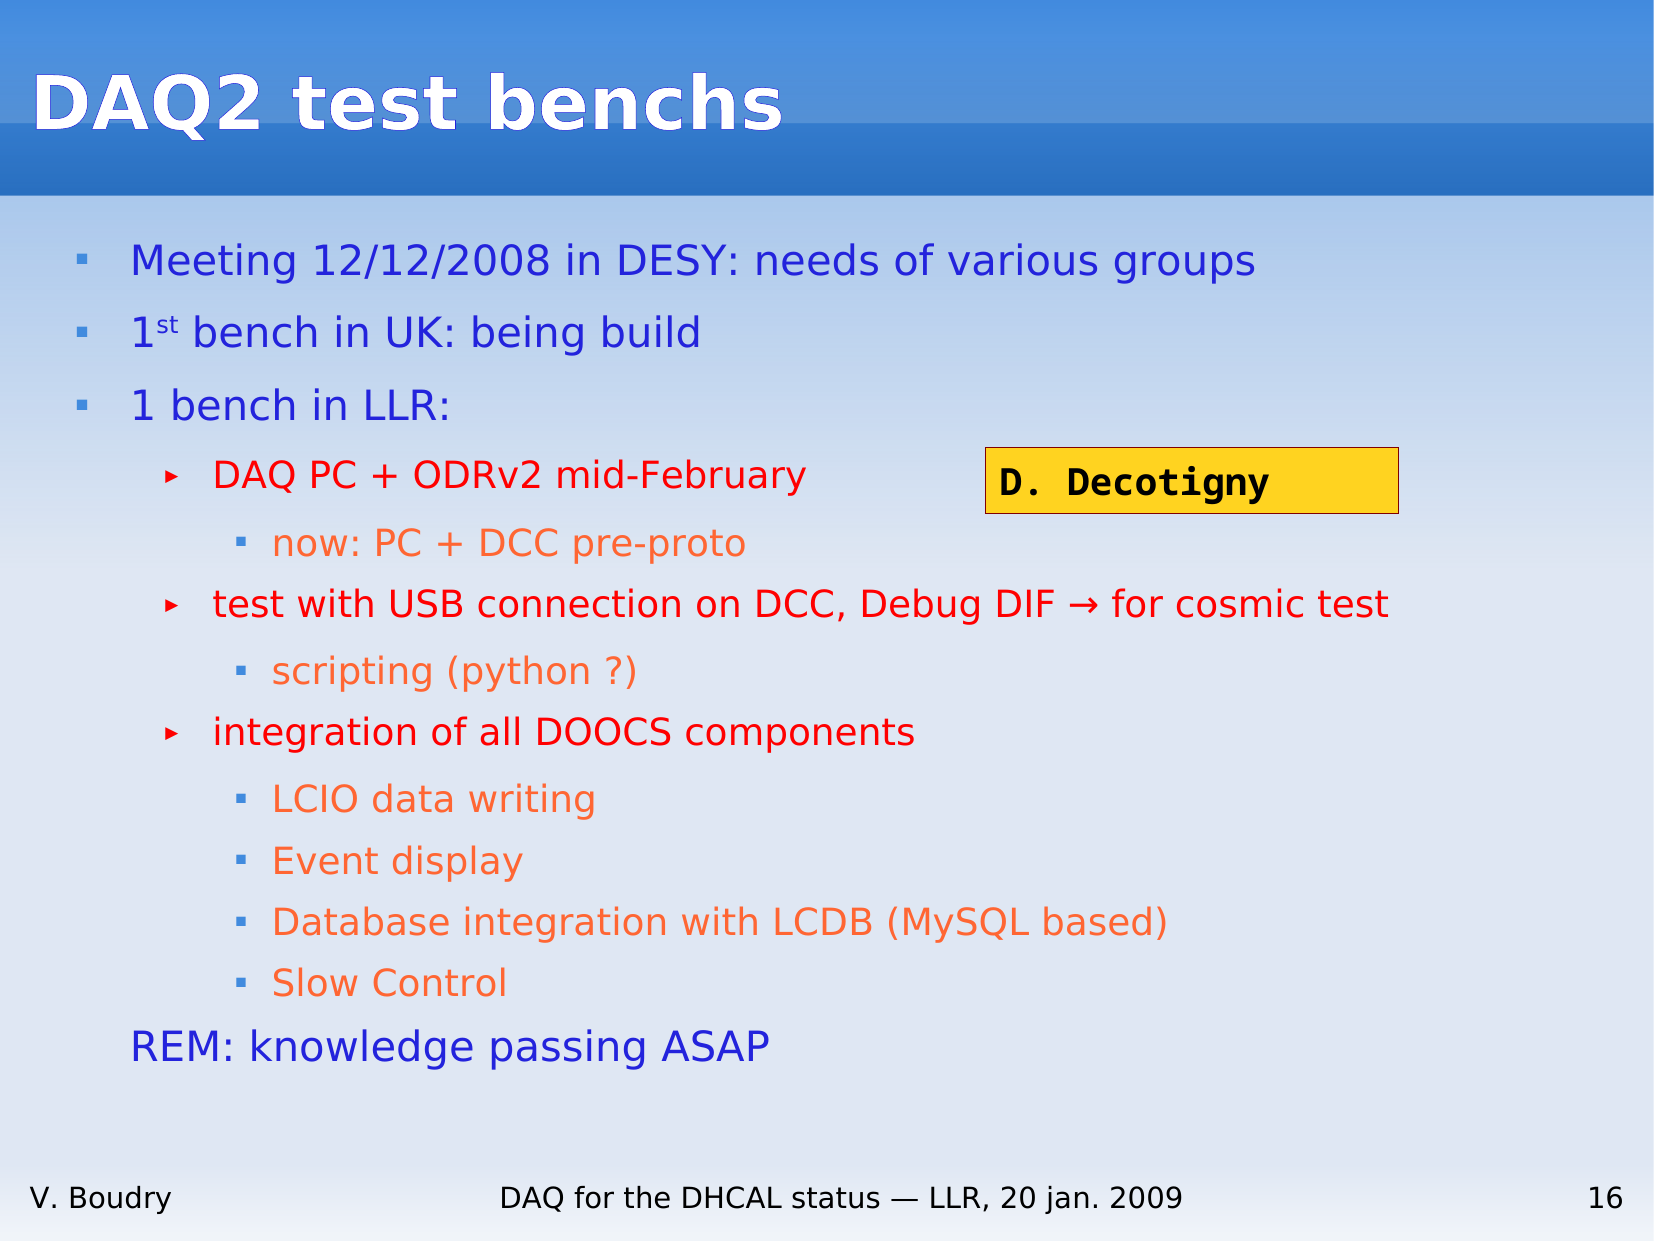

# DAQ2 test benchs
Meeting 12/12/2008 in DESY: needs of various groups
1st bench in UK: being build
1 bench in LLR:
DAQ PC + ODRv2 mid-February
now: PC + DCC pre-proto
test with USB connection on DCC, Debug DIF → for cosmic test
scripting (python ?)
integration of all DOOCS components
LCIO data writing
Event display
Database integration with LCDB (MySQL based)
Slow Control
REM: knowledge passing ASAP
D. Decotigny
DAQ for the DHCAL status — LLR, 20 jan. 2009
16